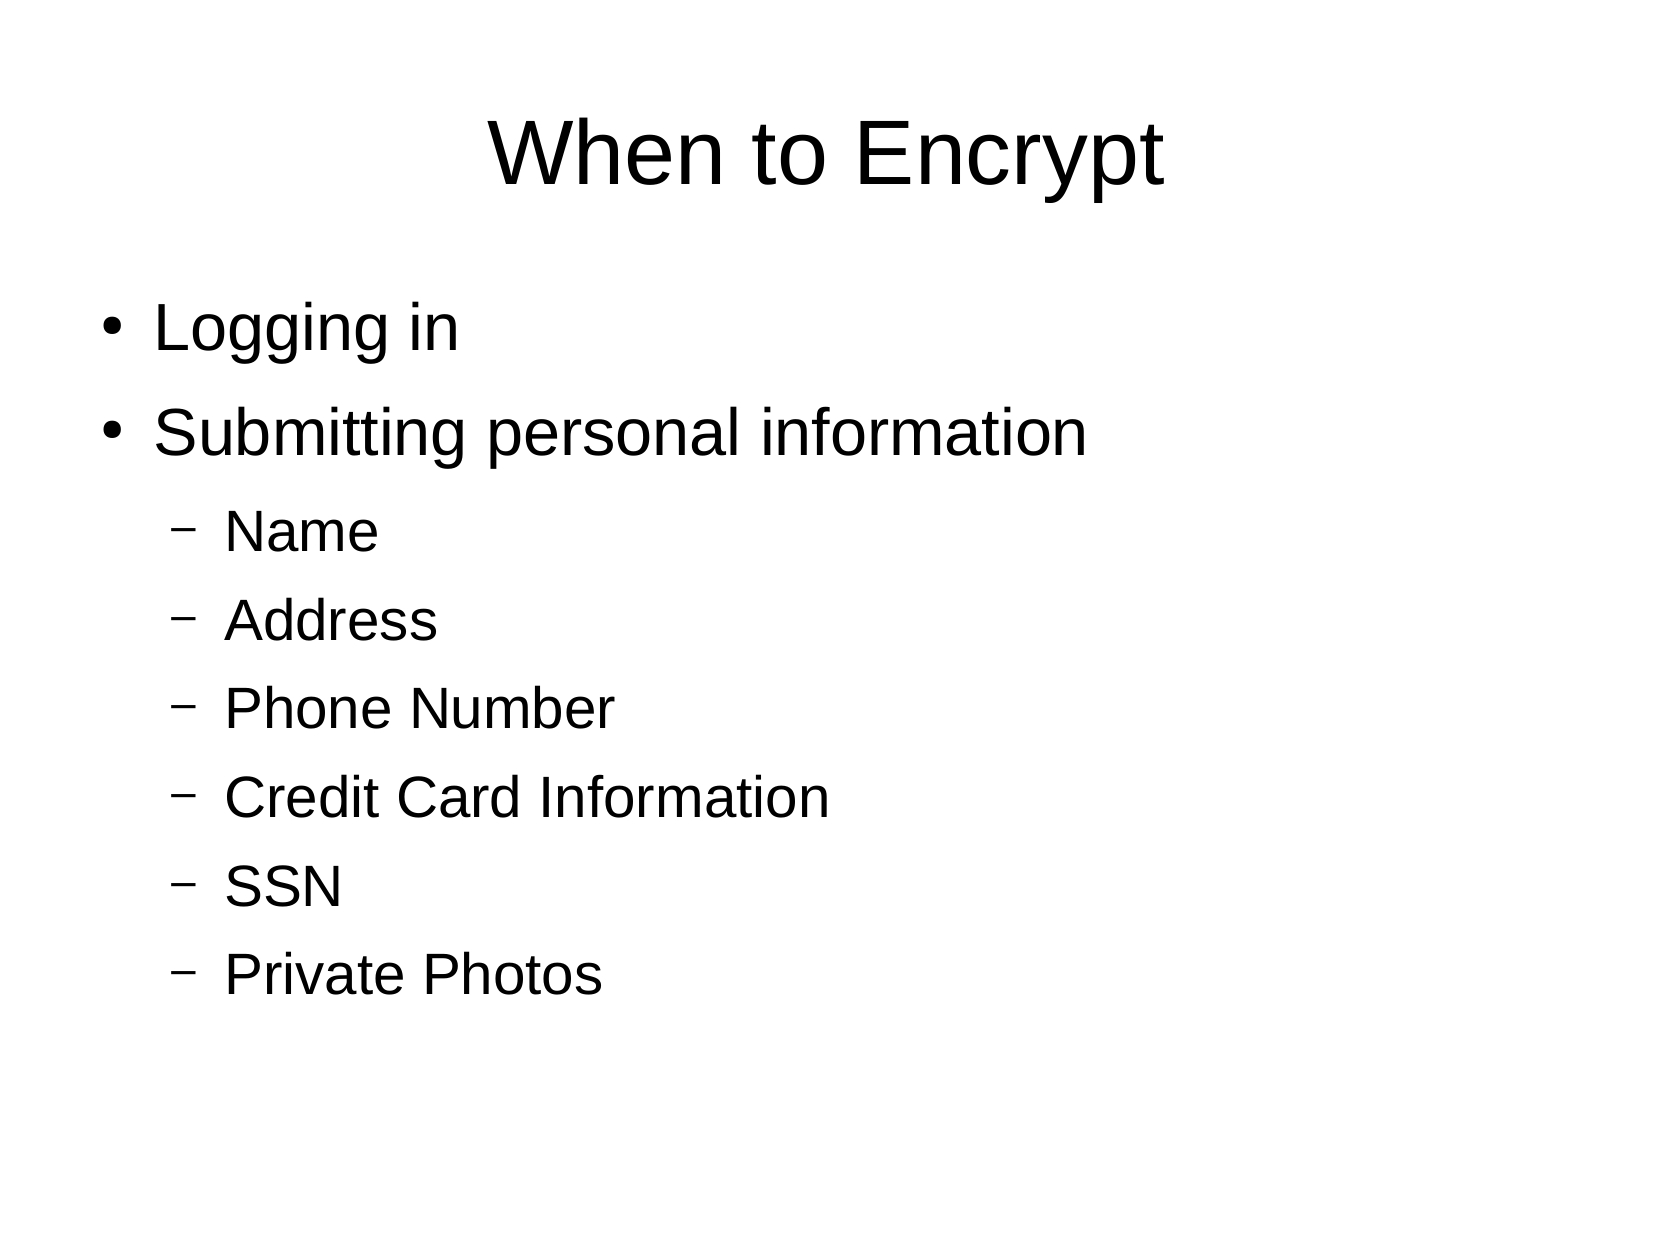

# When to Encrypt
Logging in
Submitting personal information
Name
Address
Phone Number
Credit Card Information
SSN
Private Photos